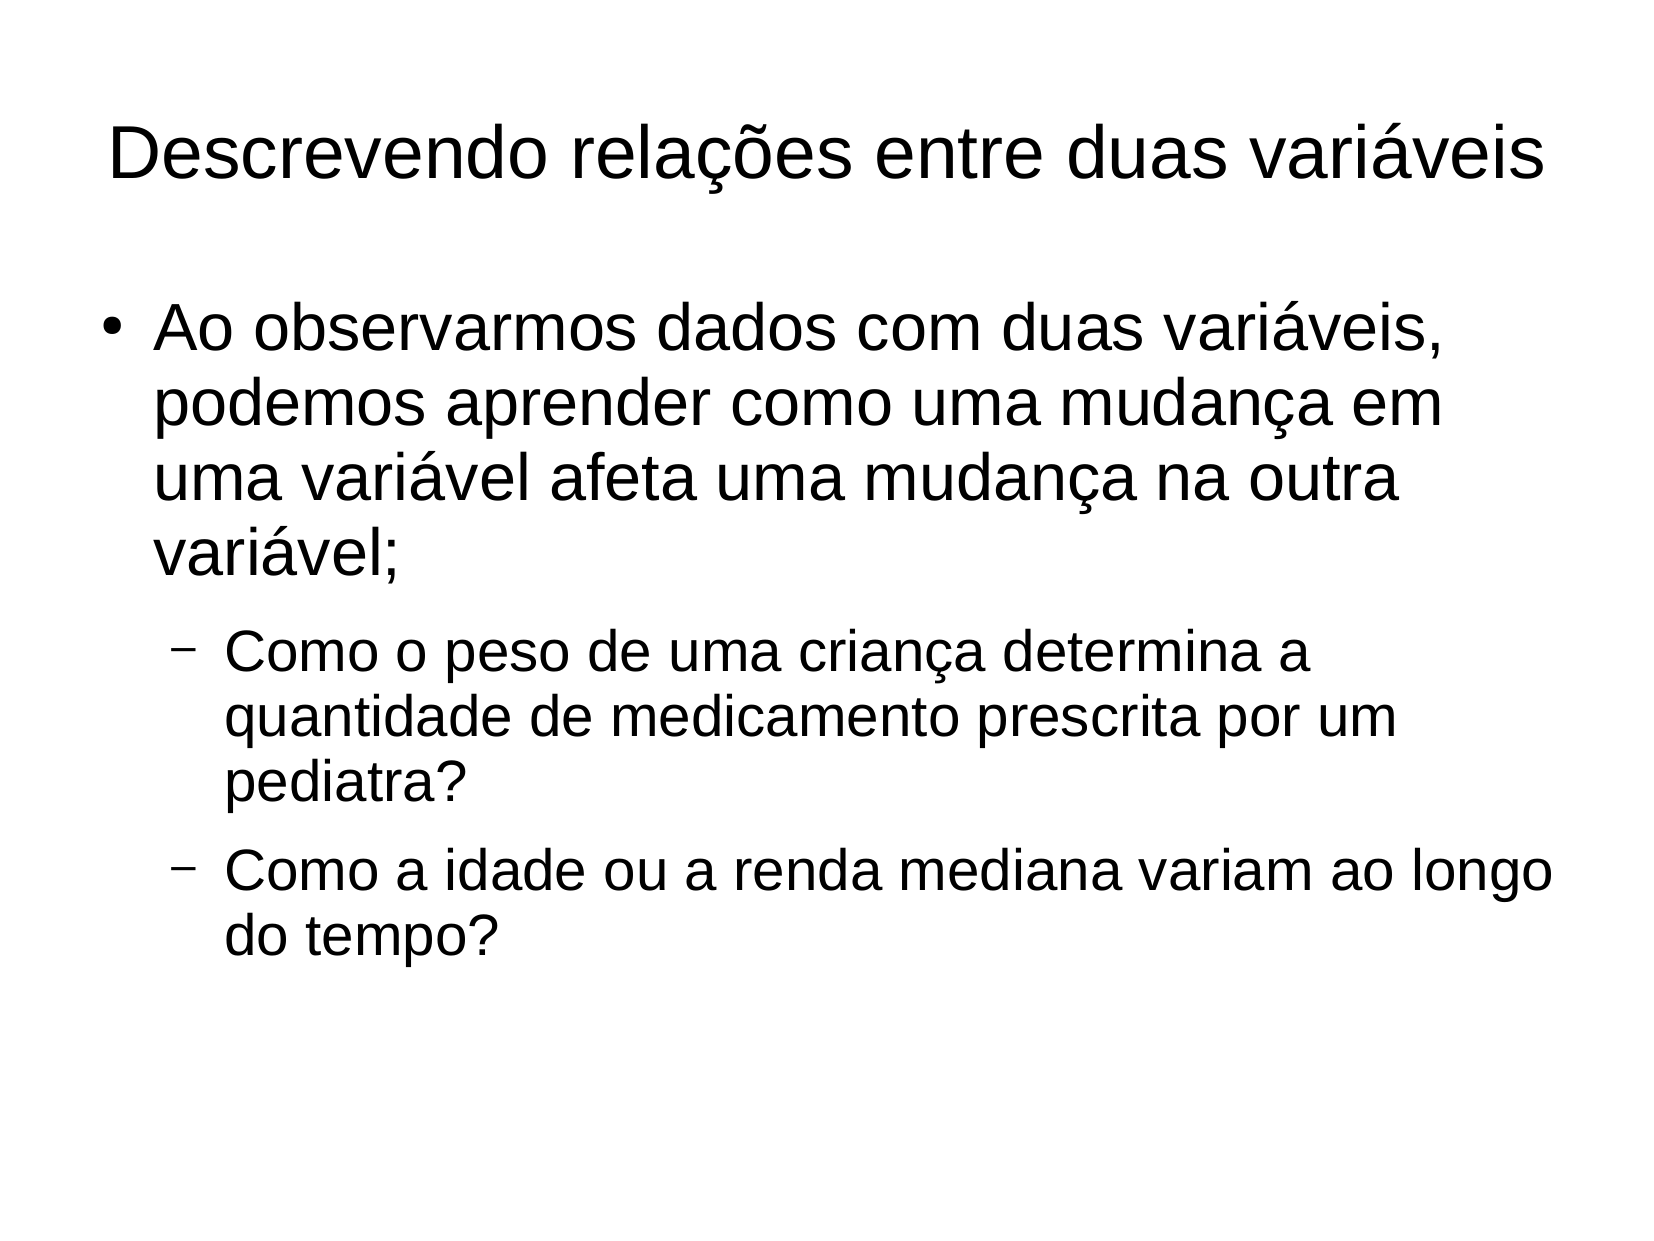

# Descrevendo relações entre duas variáveis
Ao observarmos dados com duas variáveis, podemos aprender como uma mudança em uma variável afeta uma mudança na outra variável;
Como o peso de uma criança determina a quantidade de medicamento prescrita por um pediatra?
Como a idade ou a renda mediana variam ao longo do tempo?